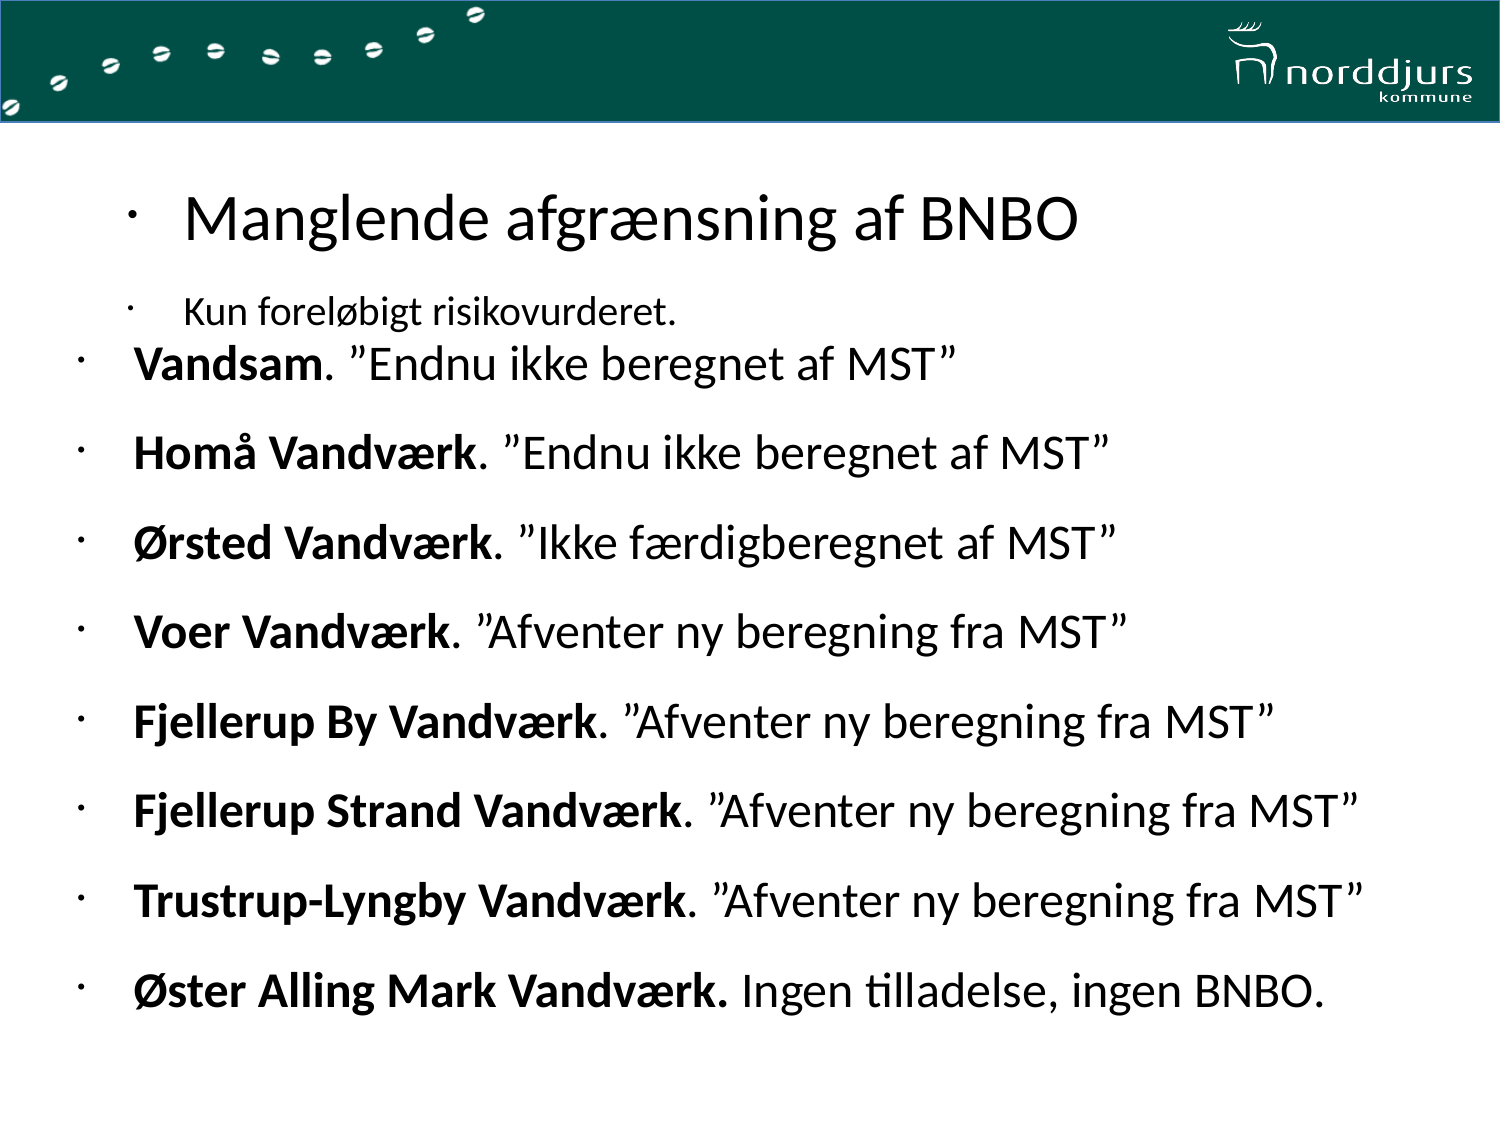

# Manglende afgrænsning af BNBO
Kun foreløbigt risikovurderet.
Vandsam. ”Endnu ikke beregnet af MST”
Homå Vandværk. ”Endnu ikke beregnet af MST”
Ørsted Vandværk. ”Ikke færdigberegnet af MST”
Voer Vandværk. ”Afventer ny beregning fra MST”
Fjellerup By Vandværk. ”Afventer ny beregning fra MST”
Fjellerup Strand Vandværk. ”Afventer ny beregning fra MST”
Trustrup-Lyngby Vandværk. ”Afventer ny beregning fra MST”
Øster Alling Mark Vandværk. Ingen tilladelse, ingen BNBO.